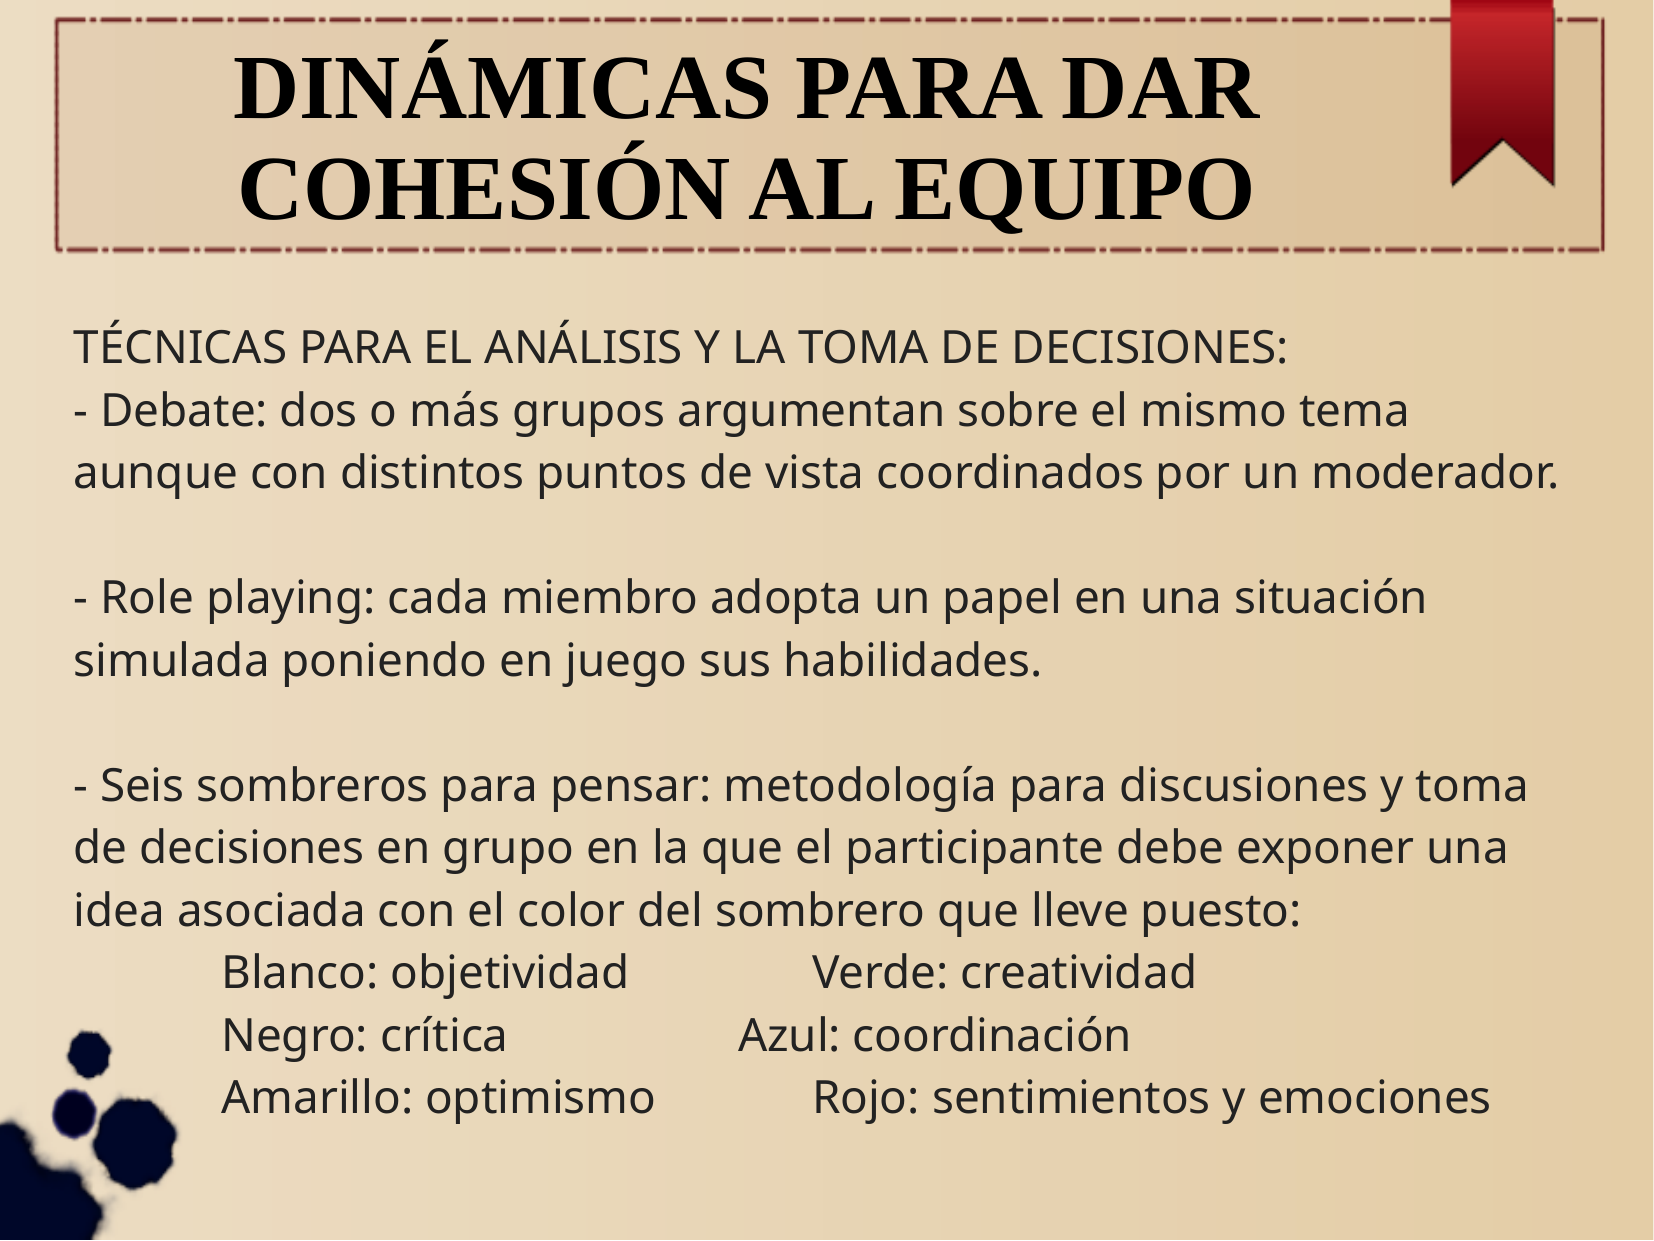

# DINÁMICAS PARA DAR COHESIÓN AL EQUIPO
TÉCNICAS PARA EL ANÁLISIS Y LA TOMA DE DECISIONES:
- Debate: dos o más grupos argumentan sobre el mismo tema aunque con distintos puntos de vista coordinados por un moderador.
- Role playing: cada miembro adopta un papel en una situación simulada poniendo en juego sus habilidades.
- Seis sombreros para pensar: metodología para discusiones y toma de decisiones en grupo en la que el participante debe exponer una idea asociada con el color del sombrero que lleve puesto:
		Blanco: objetividad			Verde: creatividad
		Negro: crítica				Azul: coordinación
		Amarillo: optimismo			Rojo: sentimientos y emociones